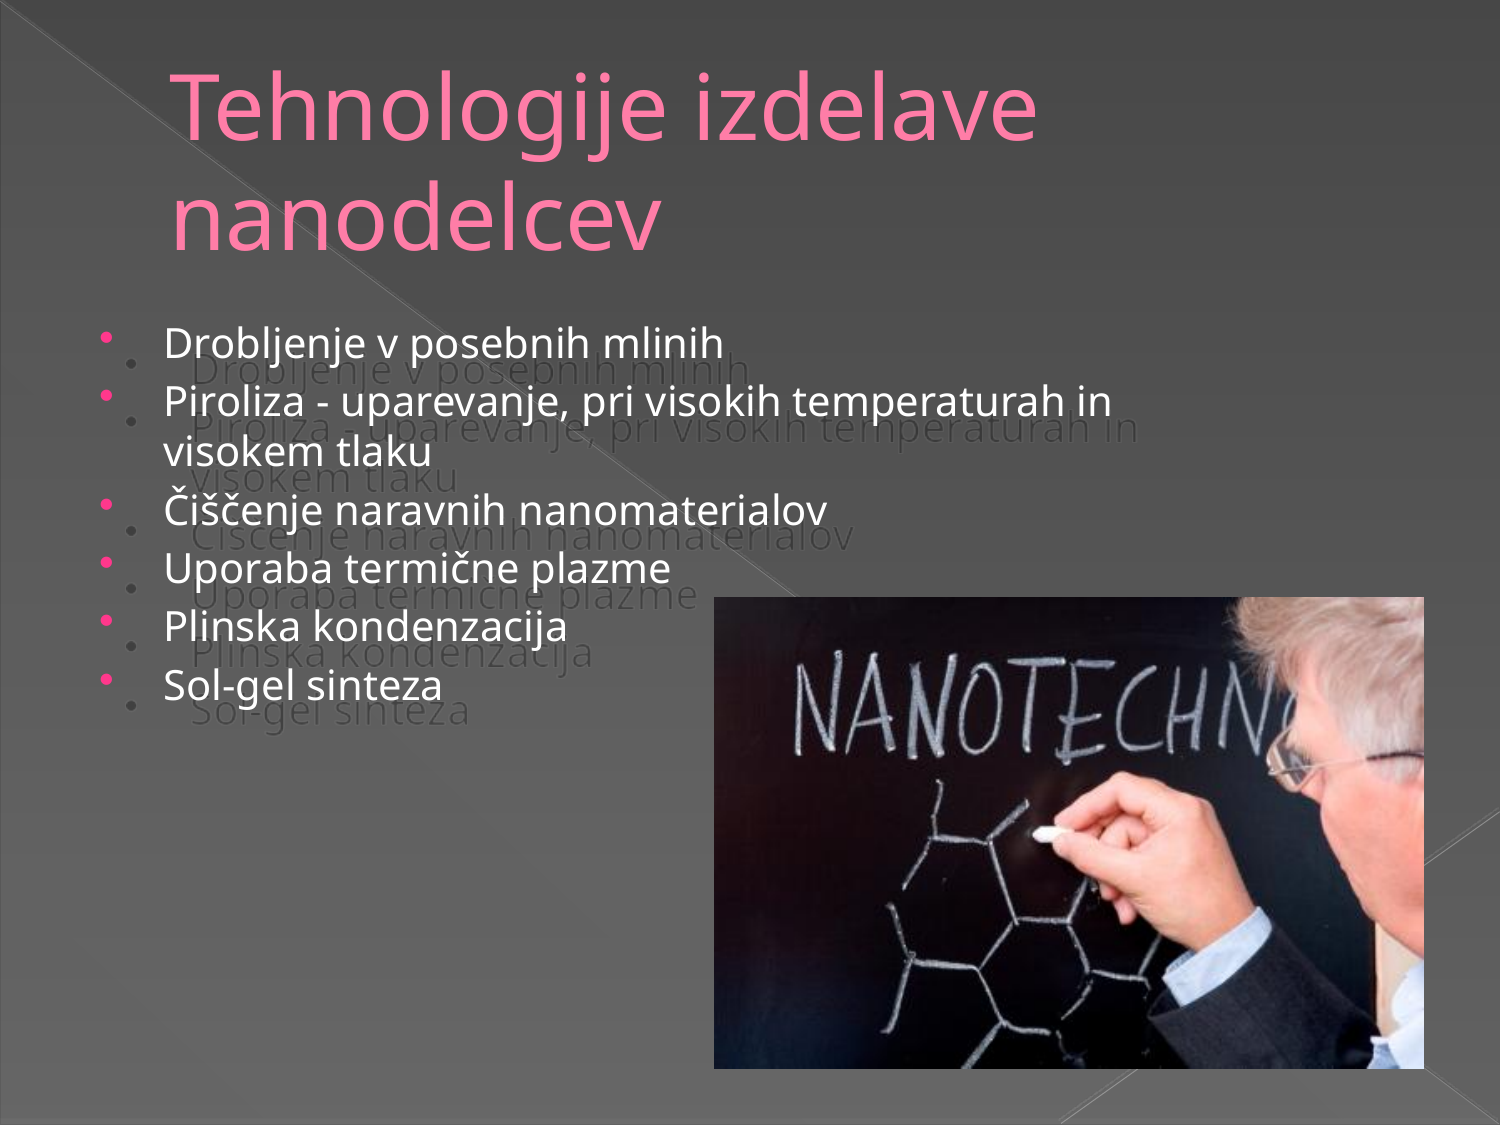

# Tehnologije izdelave nanodelcev
Drobljenje v posebnih mlinih
Piroliza - uparevanje, pri visokih temperaturah in visokem tlaku
Čiščenje naravnih nanomaterialov
Uporaba termične plazme
Plinska kondenzacija
Sol-gel sinteza